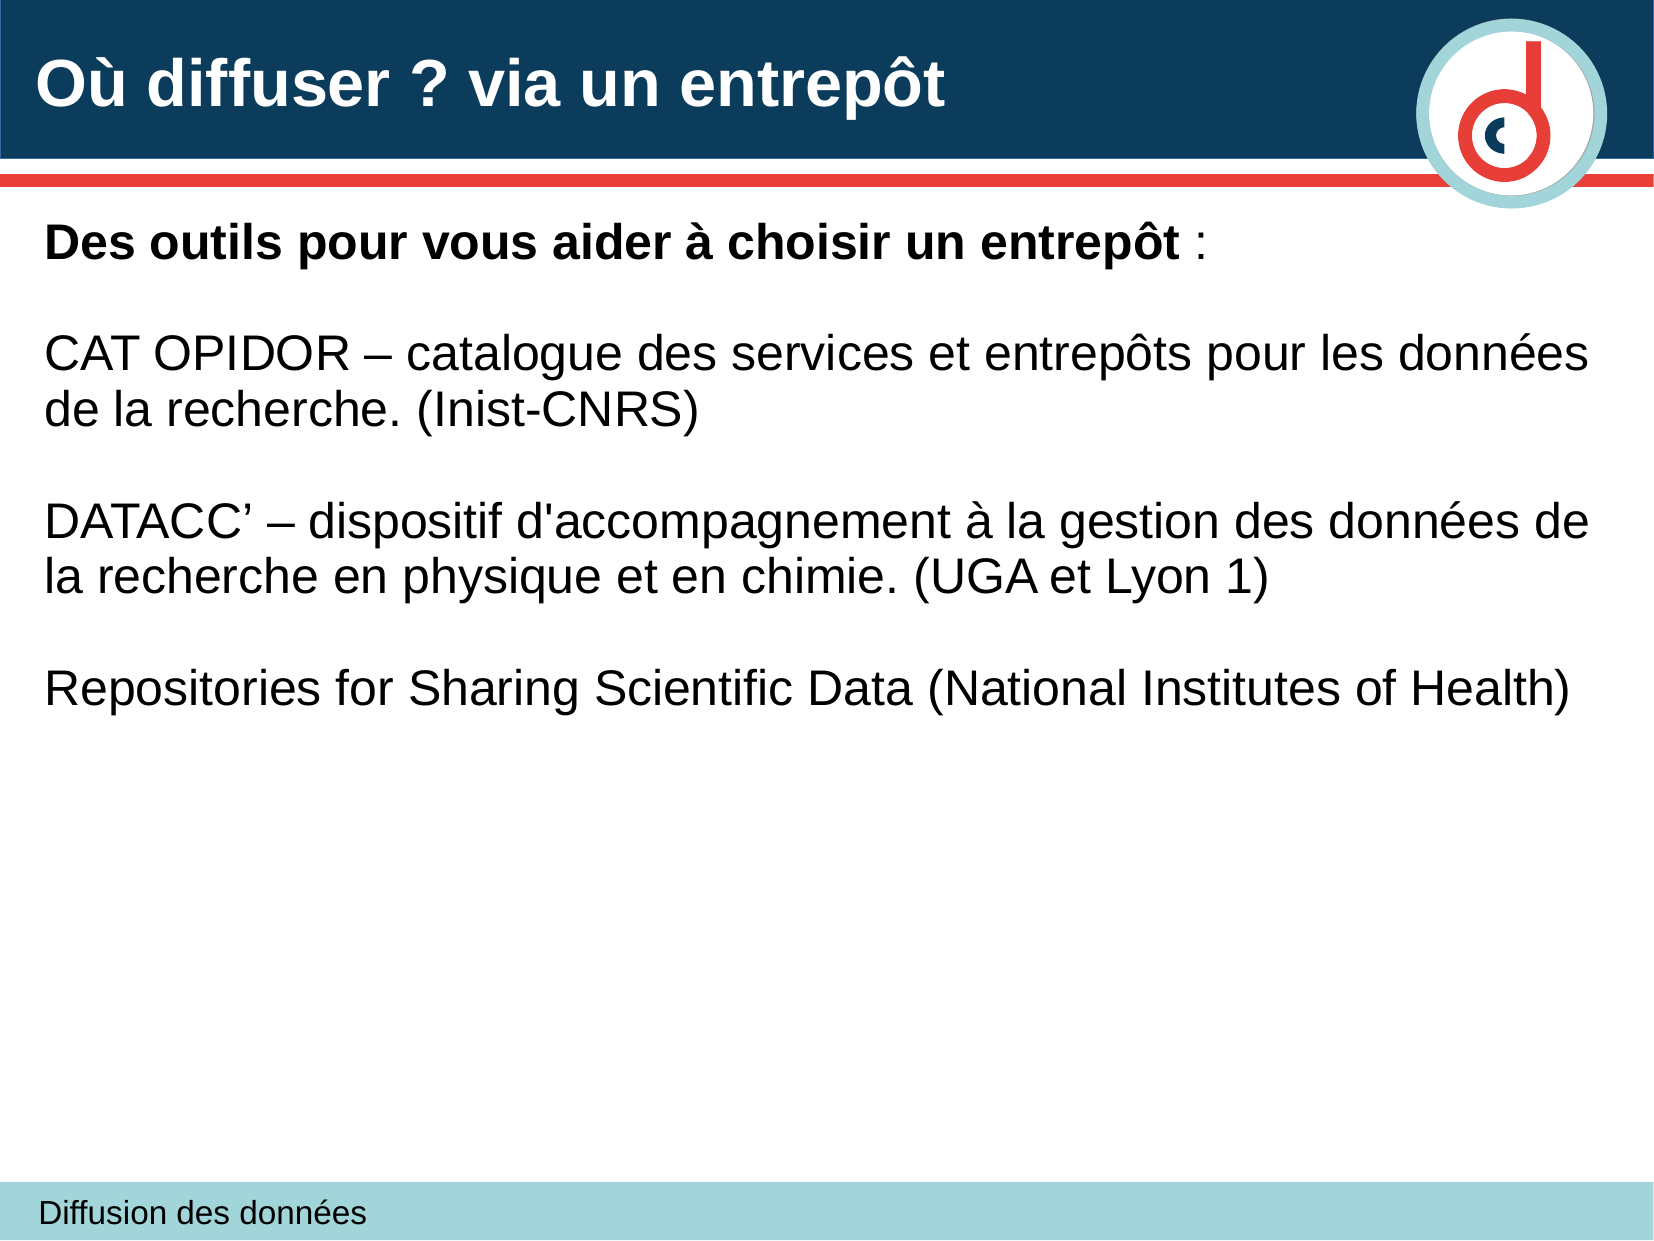

# Où diffuser ? via un entrepôt
Des outils pour vous aider à choisir un entrepôt :
CAT OPIDOR – catalogue des services et entrepôts pour les données de la recherche. (Inist-CNRS)
DATACC’ – dispositif d'accompagnement à la gestion des données de la recherche en physique et en chimie. (UGA et Lyon 1)
Repositories for Sharing Scientific Data (National Institutes of Health)
Diffusion des données